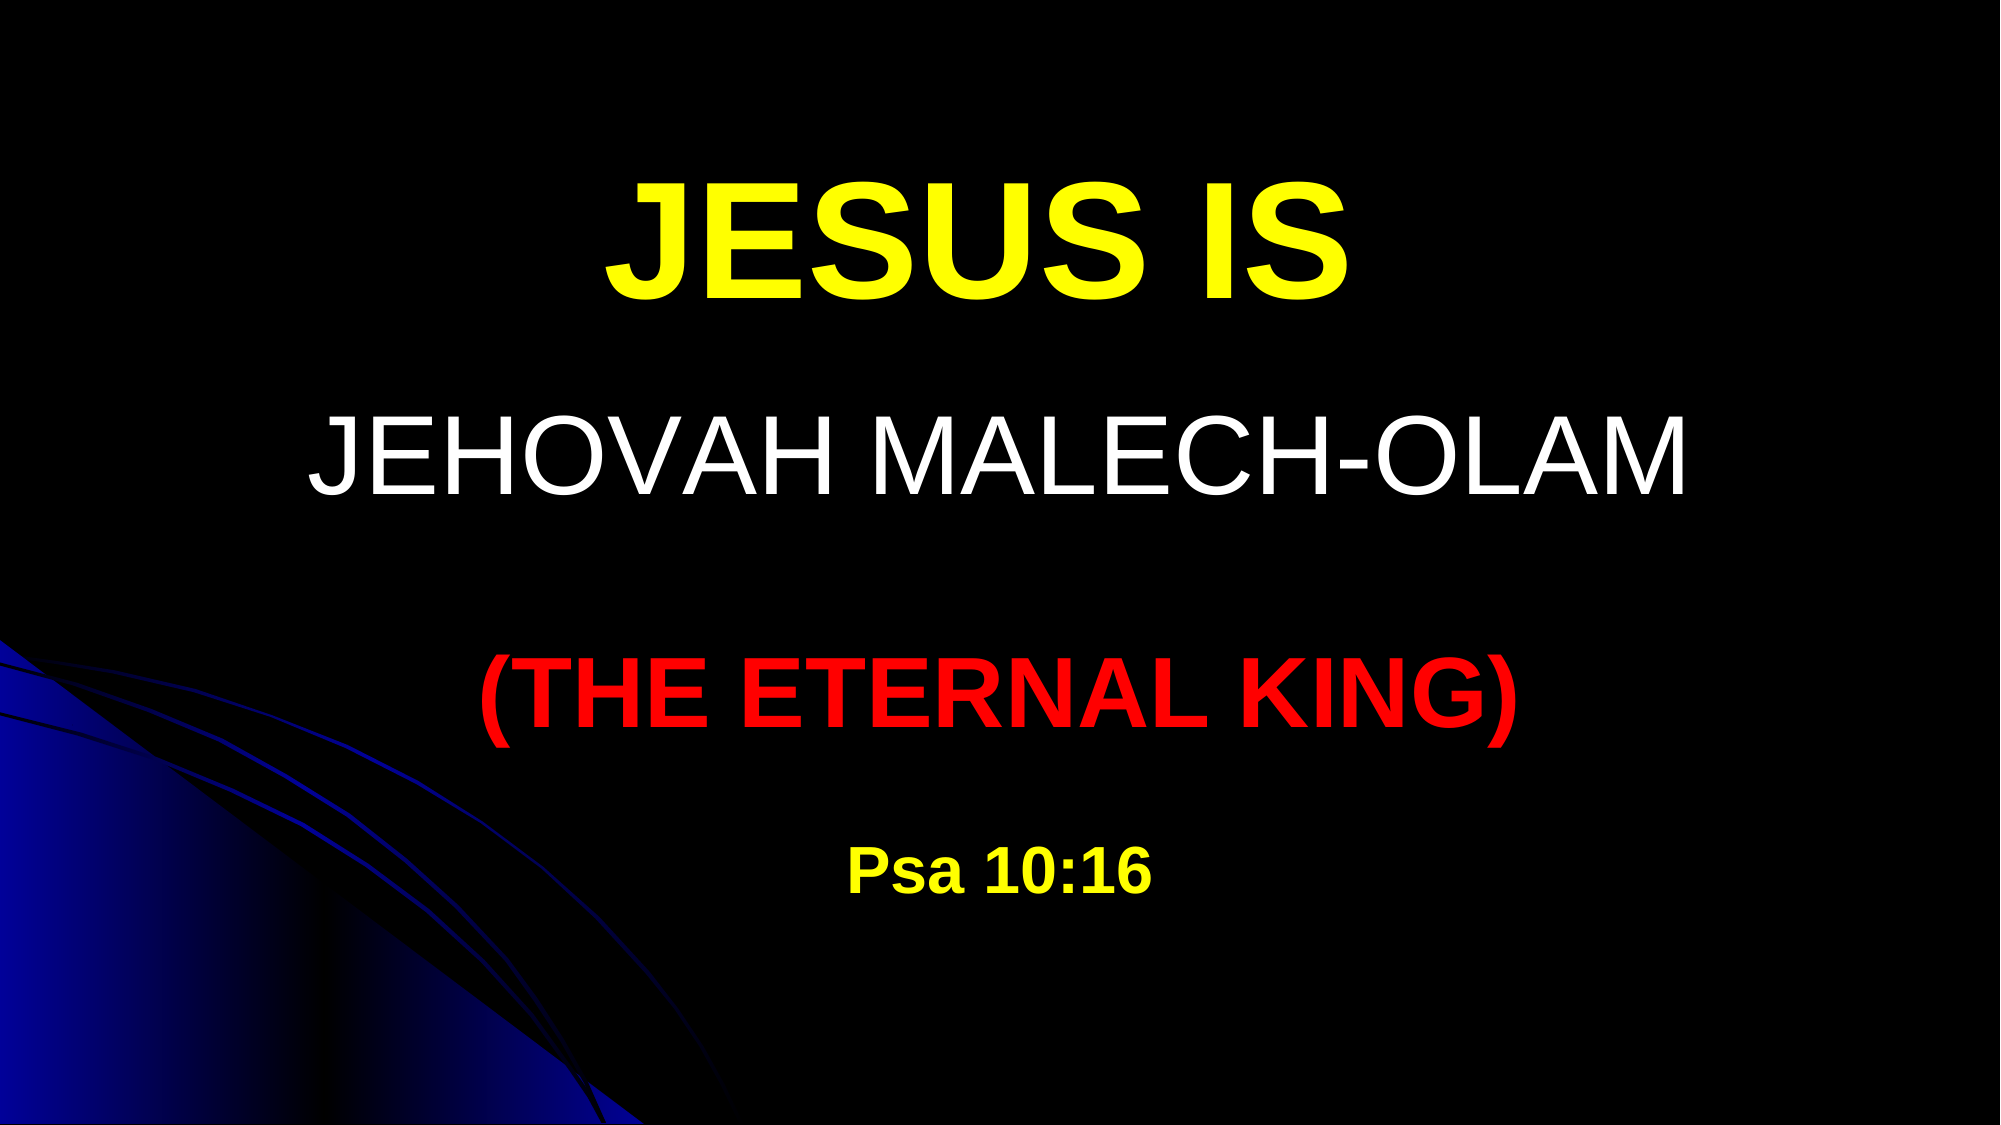

# JESUS IS JEHOVAH MALECH-OLAM (THE ETERNAL KING) Psa 10:16